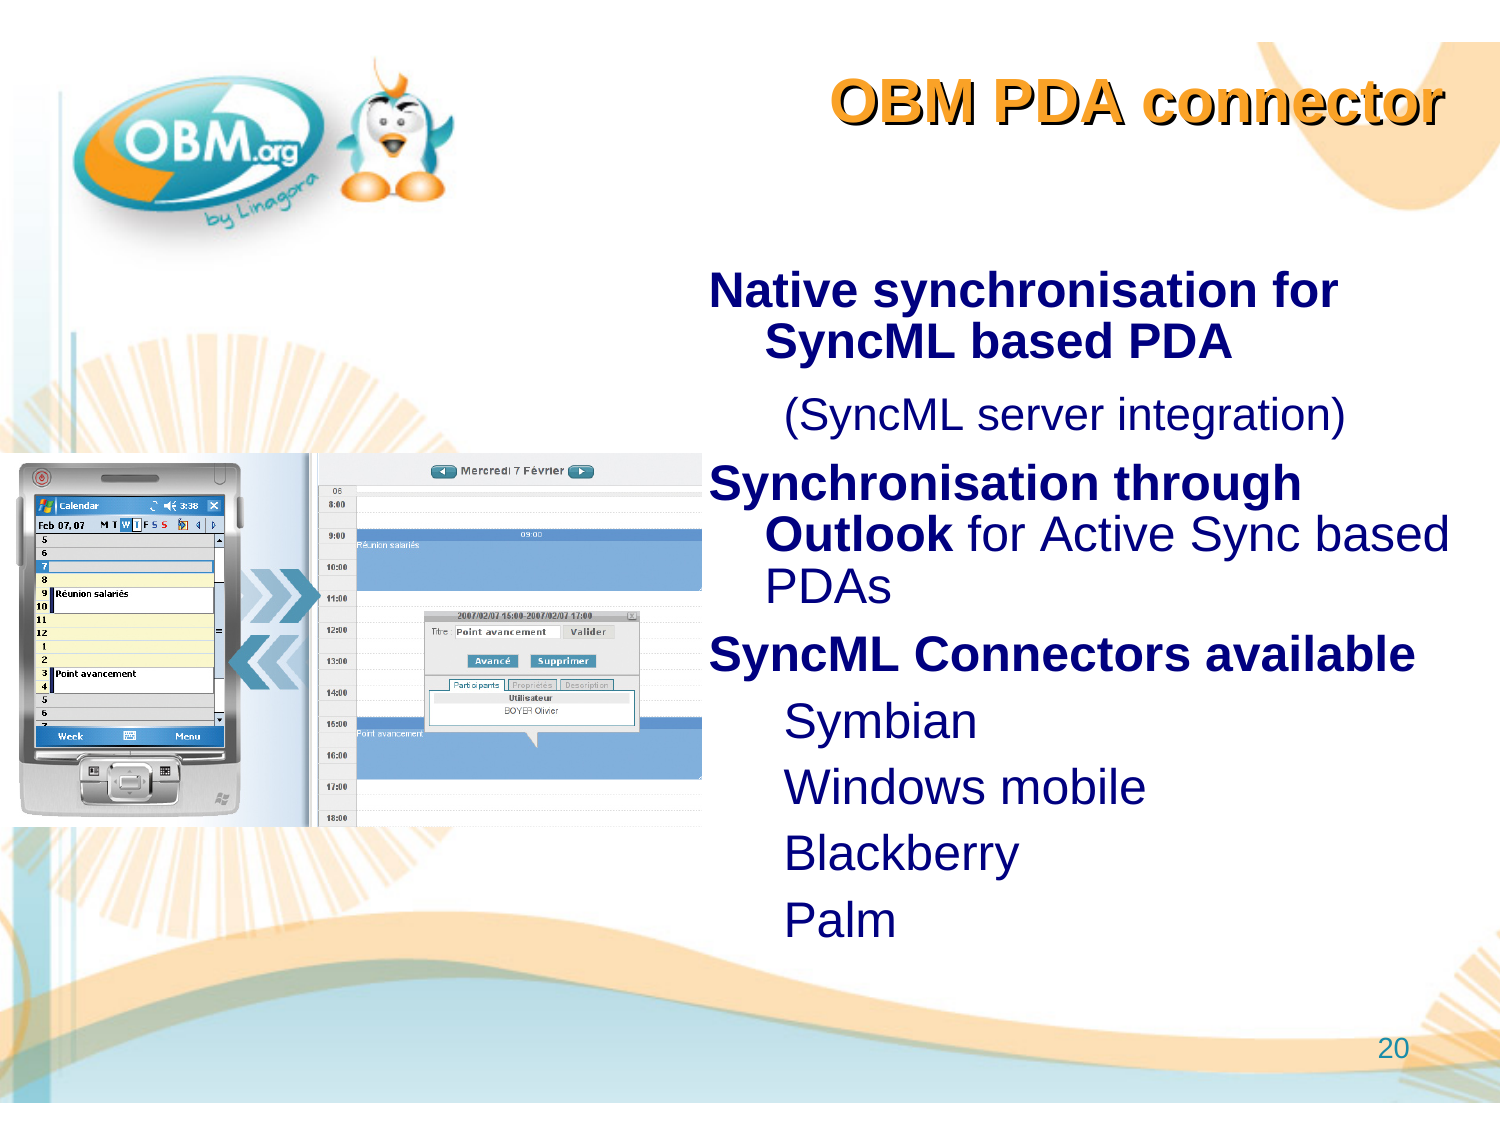

OBM PDA connector
# Native synchronisation for SyncML based PDA
(SyncML server integration)‏
Synchronisation through Outlook for Active Sync based PDAs
SyncML Connectors available
Symbian
Windows mobile
Blackberry
Palm
20